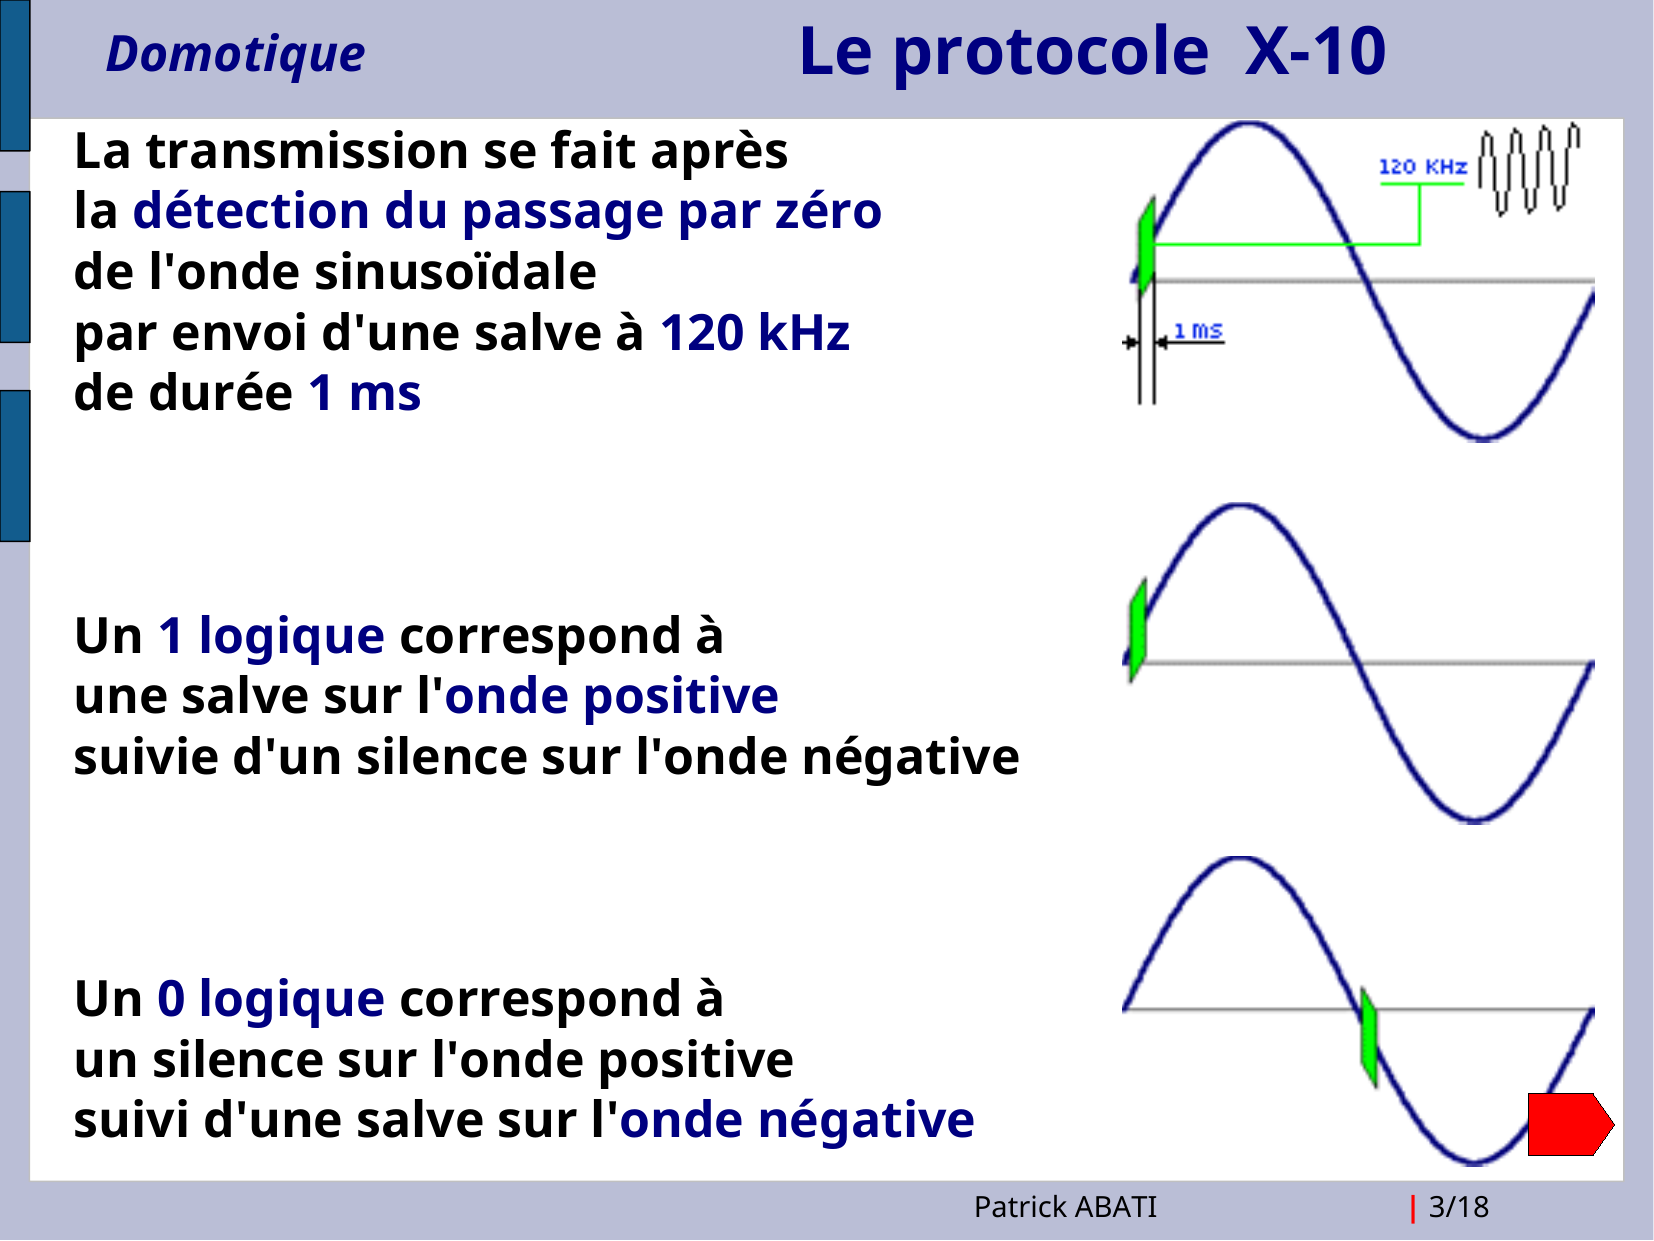

La transmission se fait après
la détection du passage par zéro
de l'onde sinusoïdale
par envoi d'une salve à 120 kHz
de durée 1 ms
Un 1 logique correspond à
une salve sur l'onde positive
suivie d'un silence sur l'onde négative
Un 0 logique correspond à
un silence sur l'onde positive
suivi d'une salve sur l'onde négative